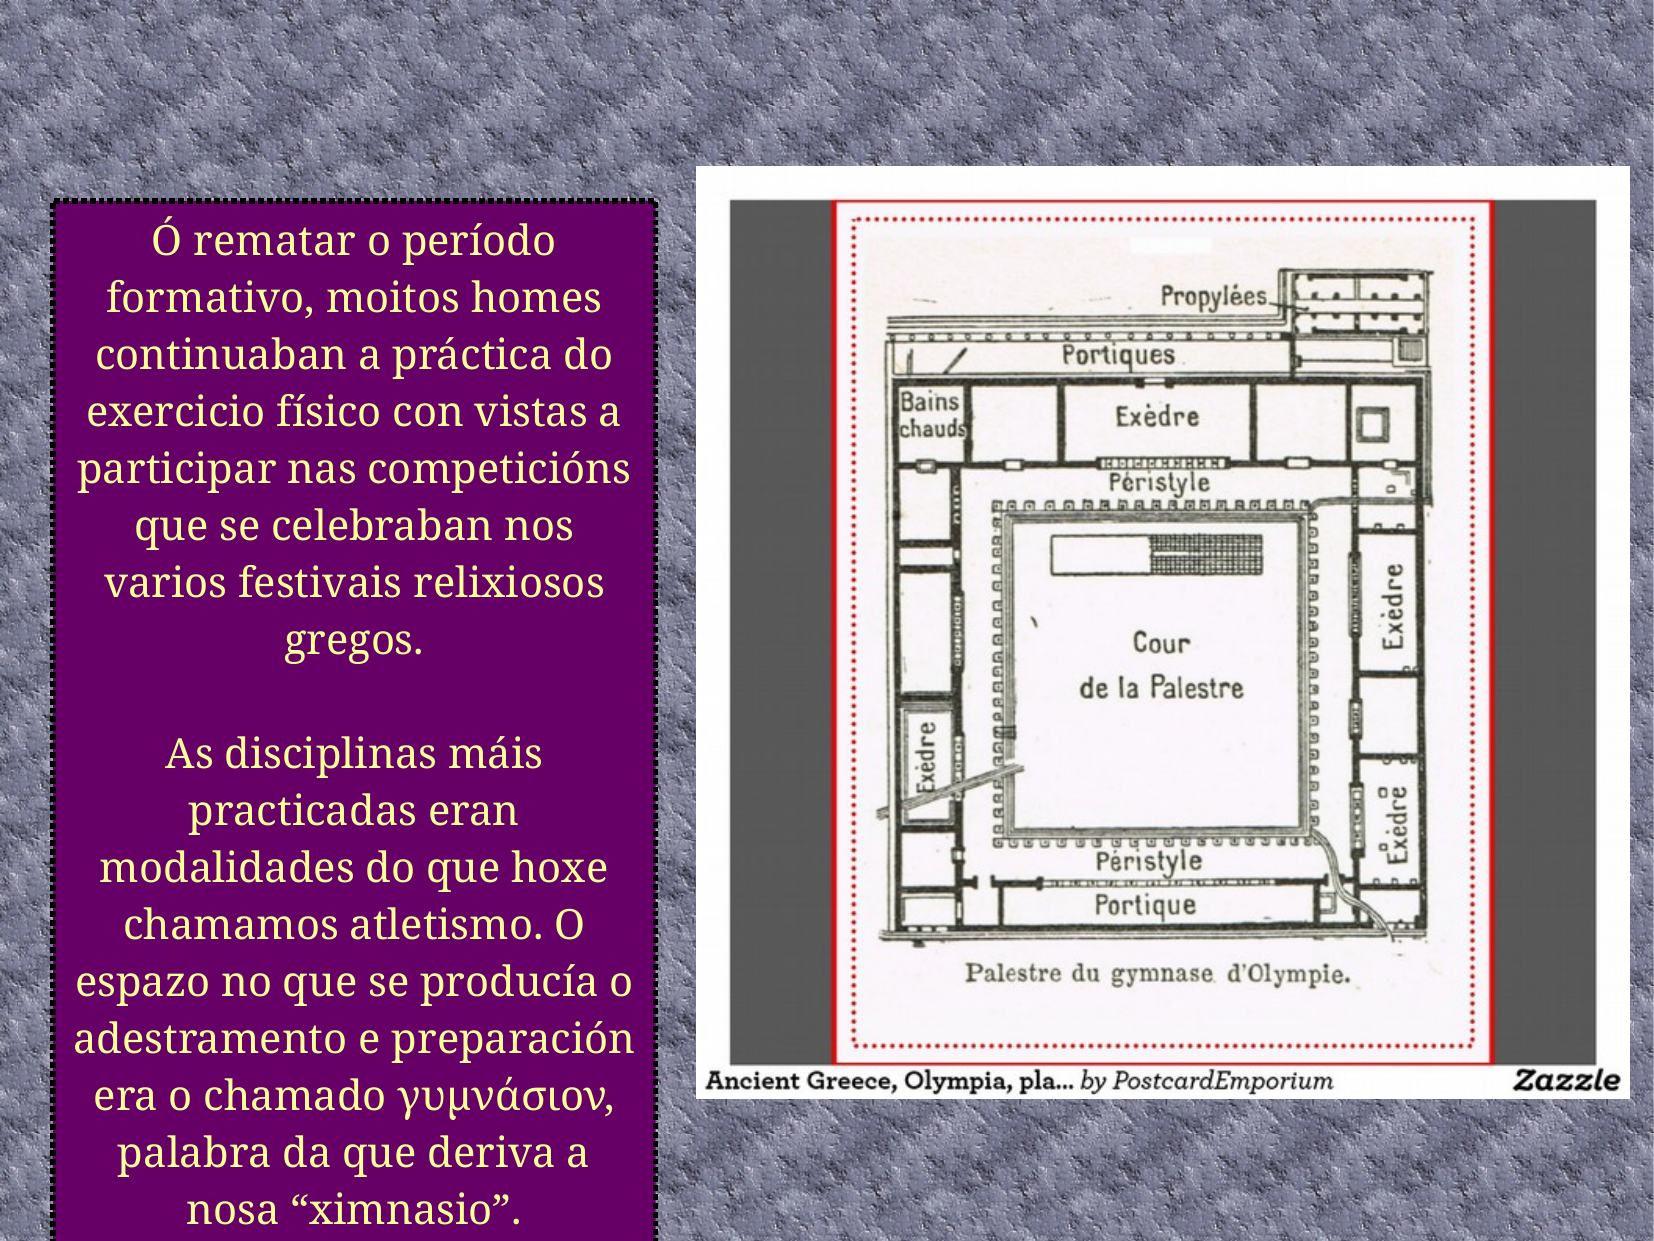

Ó rematar o período formativo, moitos homes continuaban a práctica do exercicio físico con vistas a participar nas competicións que se celebraban nos varios festivais relixiosos gregos.
As disciplinas máis practicadas eran modalidades do que hoxe chamamos atletismo. O espazo no que se producía o adestramento e preparación era o chamado γυμνάσιον, palabra da que deriva a nosa “ximnasio”.
Tamén se cultivaban o remo e a equitación, pero non tiñan o mesmo prestixio.